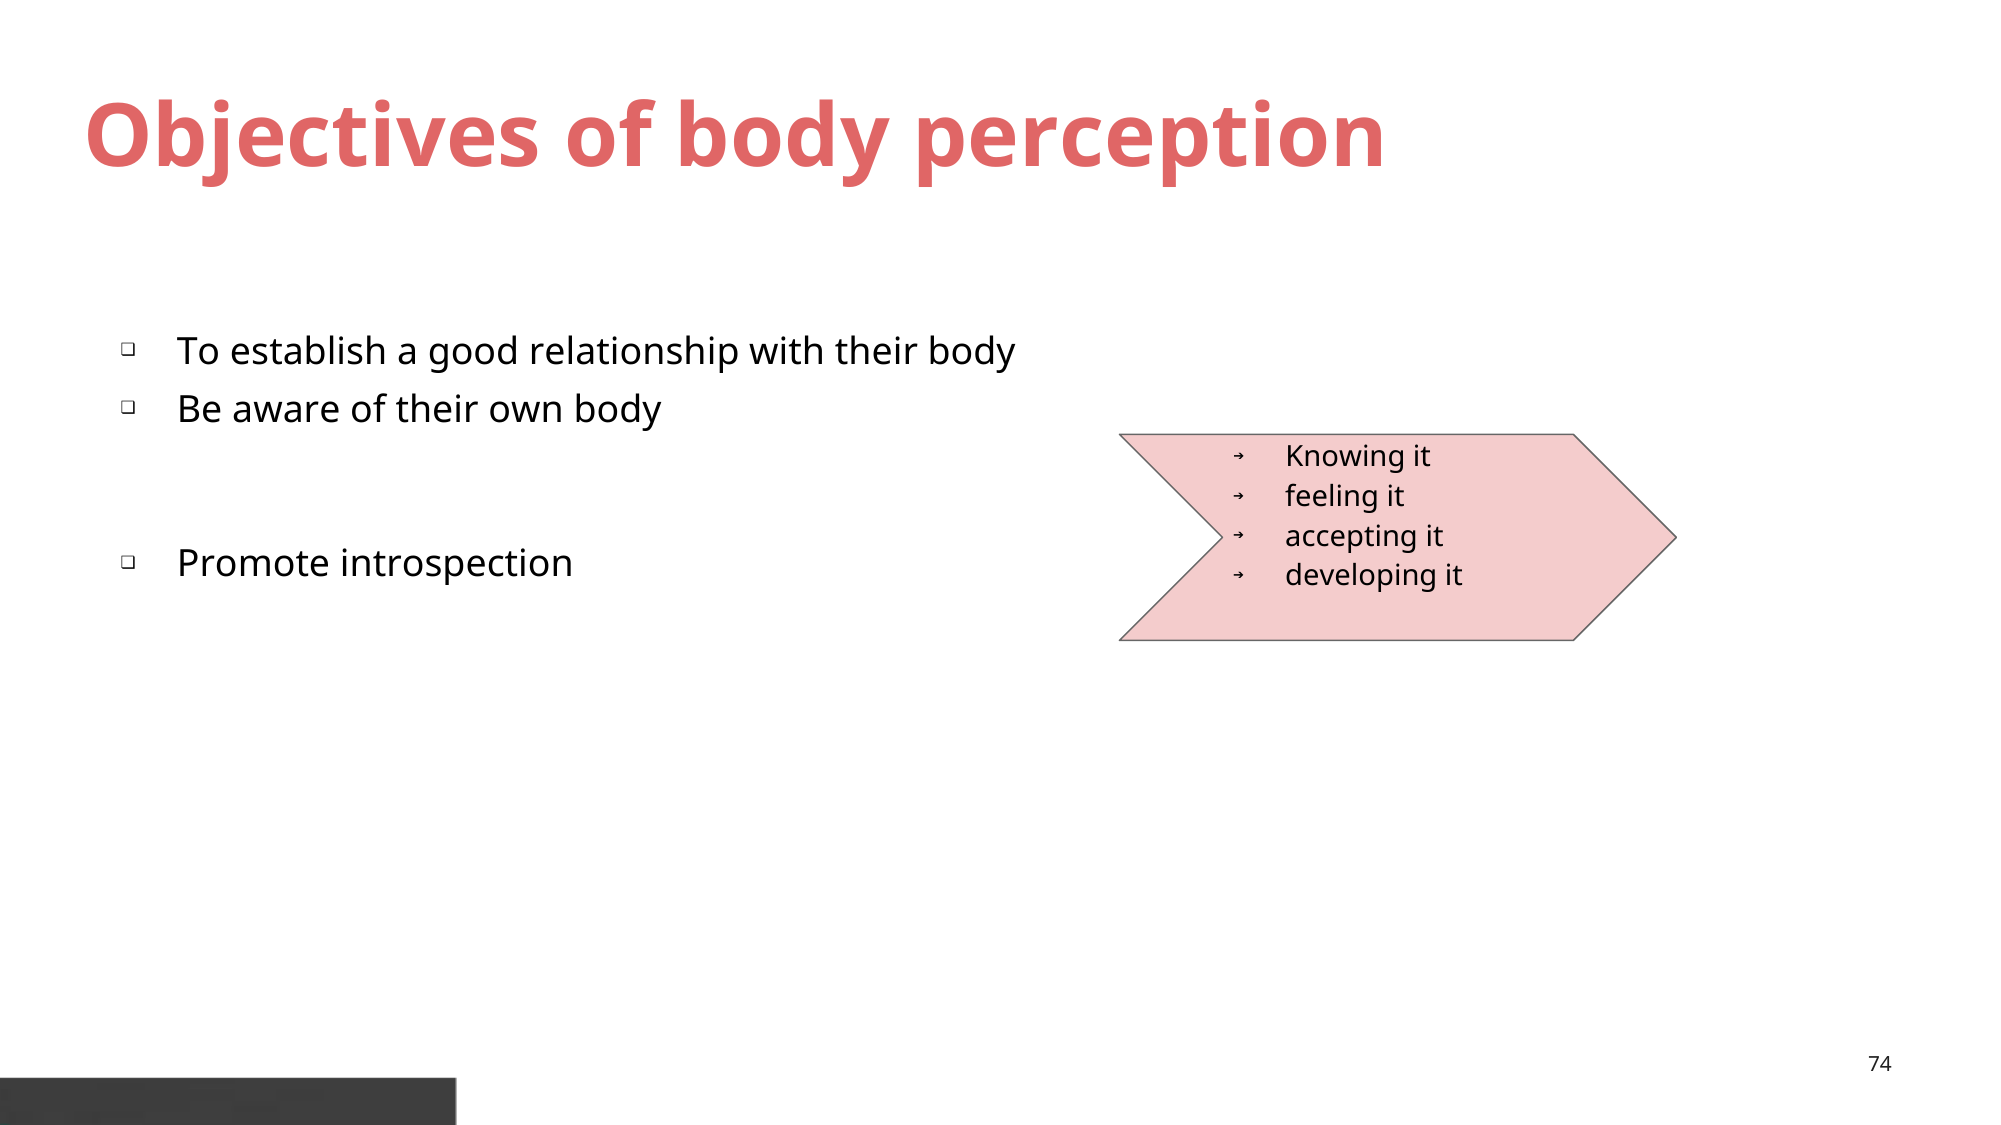

# Objectives of body perception
To establish a good relationship with their body
Be aware of their own body
Promote introspection
Knowing it
feeling it
accepting it
developing it